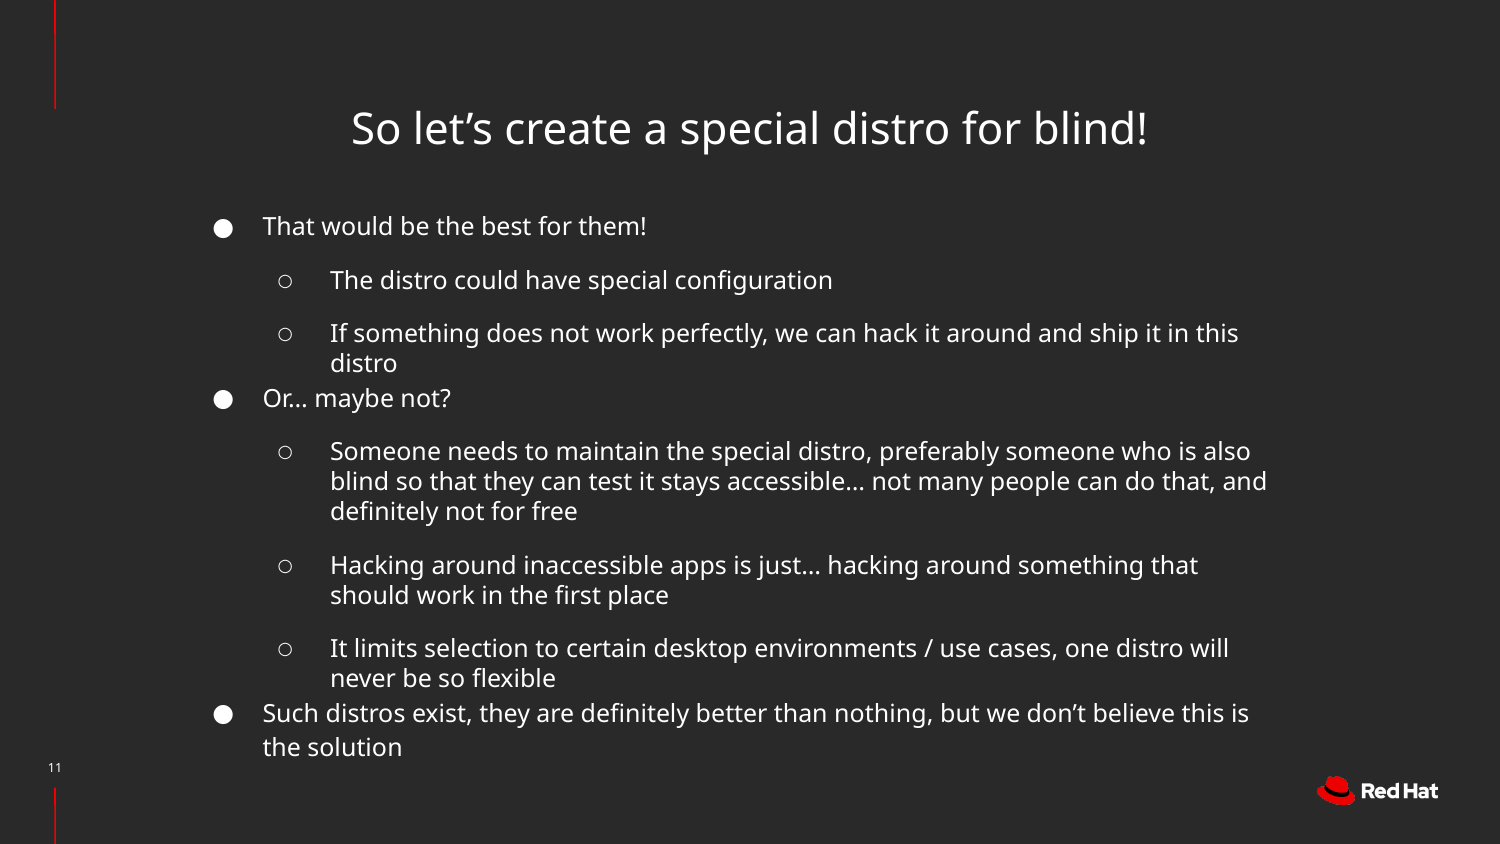

So let’s create a special distro for blind!
# That would be the best for them!
The distro could have special configuration
If something does not work perfectly, we can hack it around and ship it in this distro
Or… maybe not?
Someone needs to maintain the special distro, preferably someone who is also blind so that they can test it stays accessible… not many people can do that, and definitely not for free
Hacking around inaccessible apps is just… hacking around something that should work in the first place
It limits selection to certain desktop environments / use cases, one distro will never be so flexible
Such distros exist, they are definitely better than nothing, but we don’t believe this is the solution